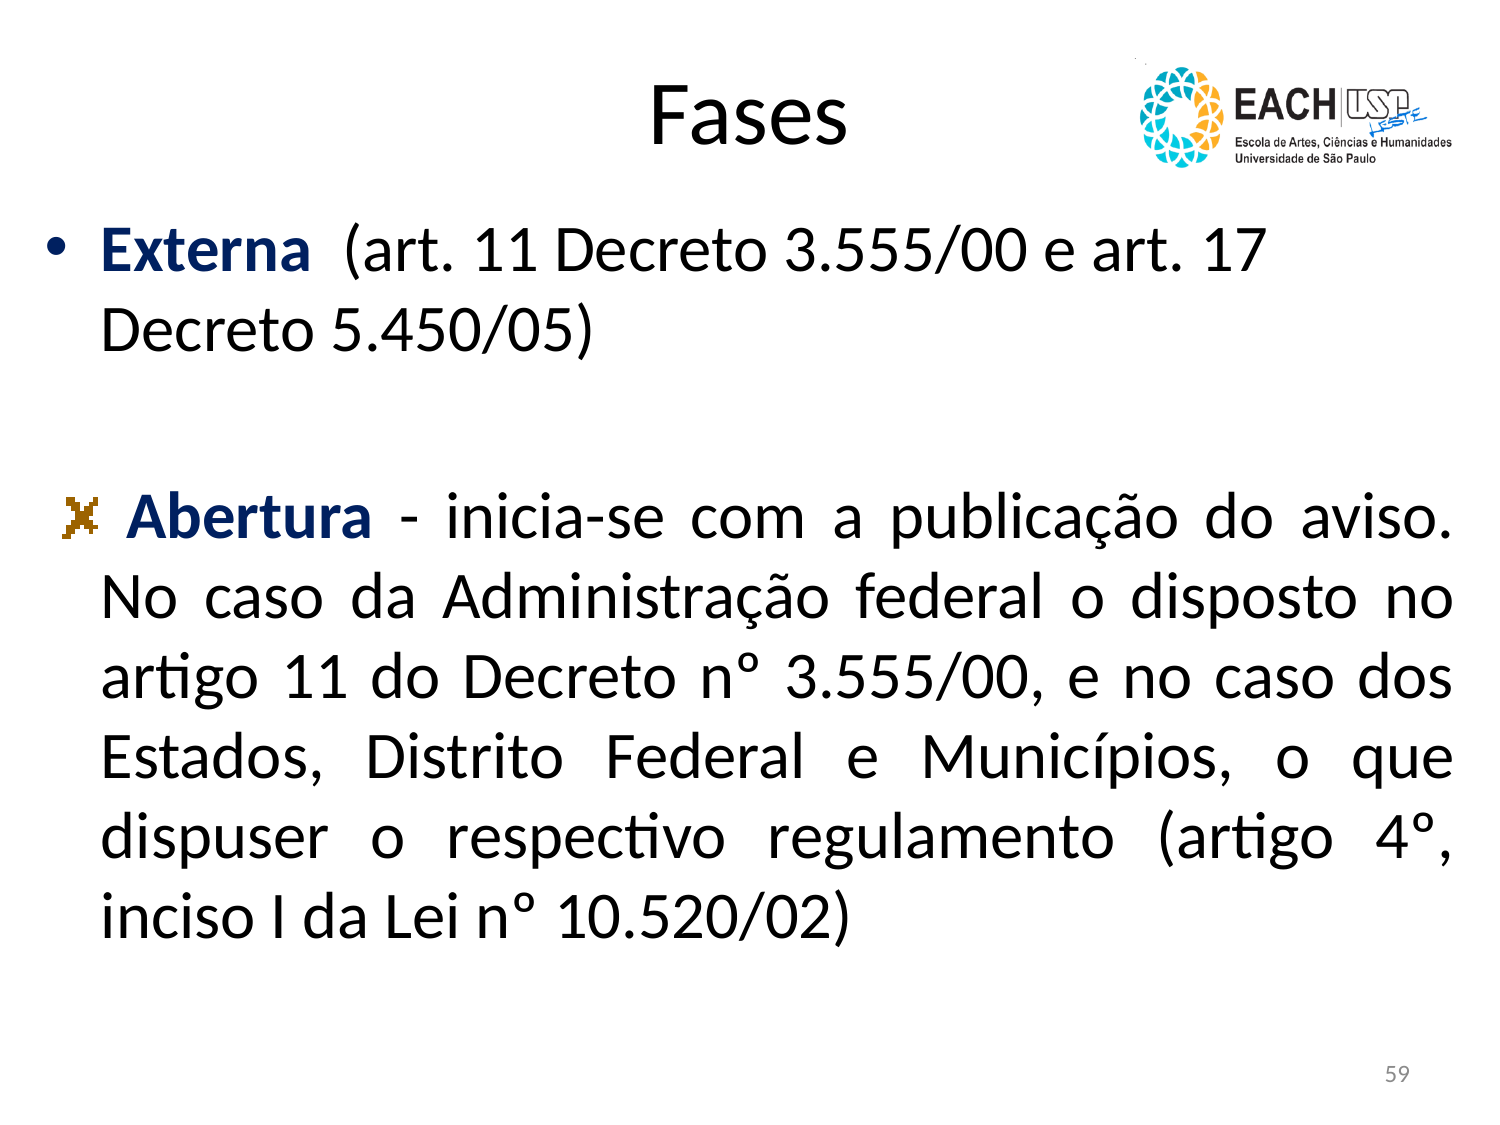

# Fases
Externa (art. 11 Decreto 3.555/00 e art. 17 Decreto 5.450/05)
 Abertura - inicia-se com a publicação do aviso. No caso da Administração federal o disposto no artigo 11 do Decreto nº 3.555/00, e no caso dos Estados, Distrito Federal e Municípios, o que dispuser o respectivo regulamento (artigo 4º, inciso I da Lei nº 10.520/02)